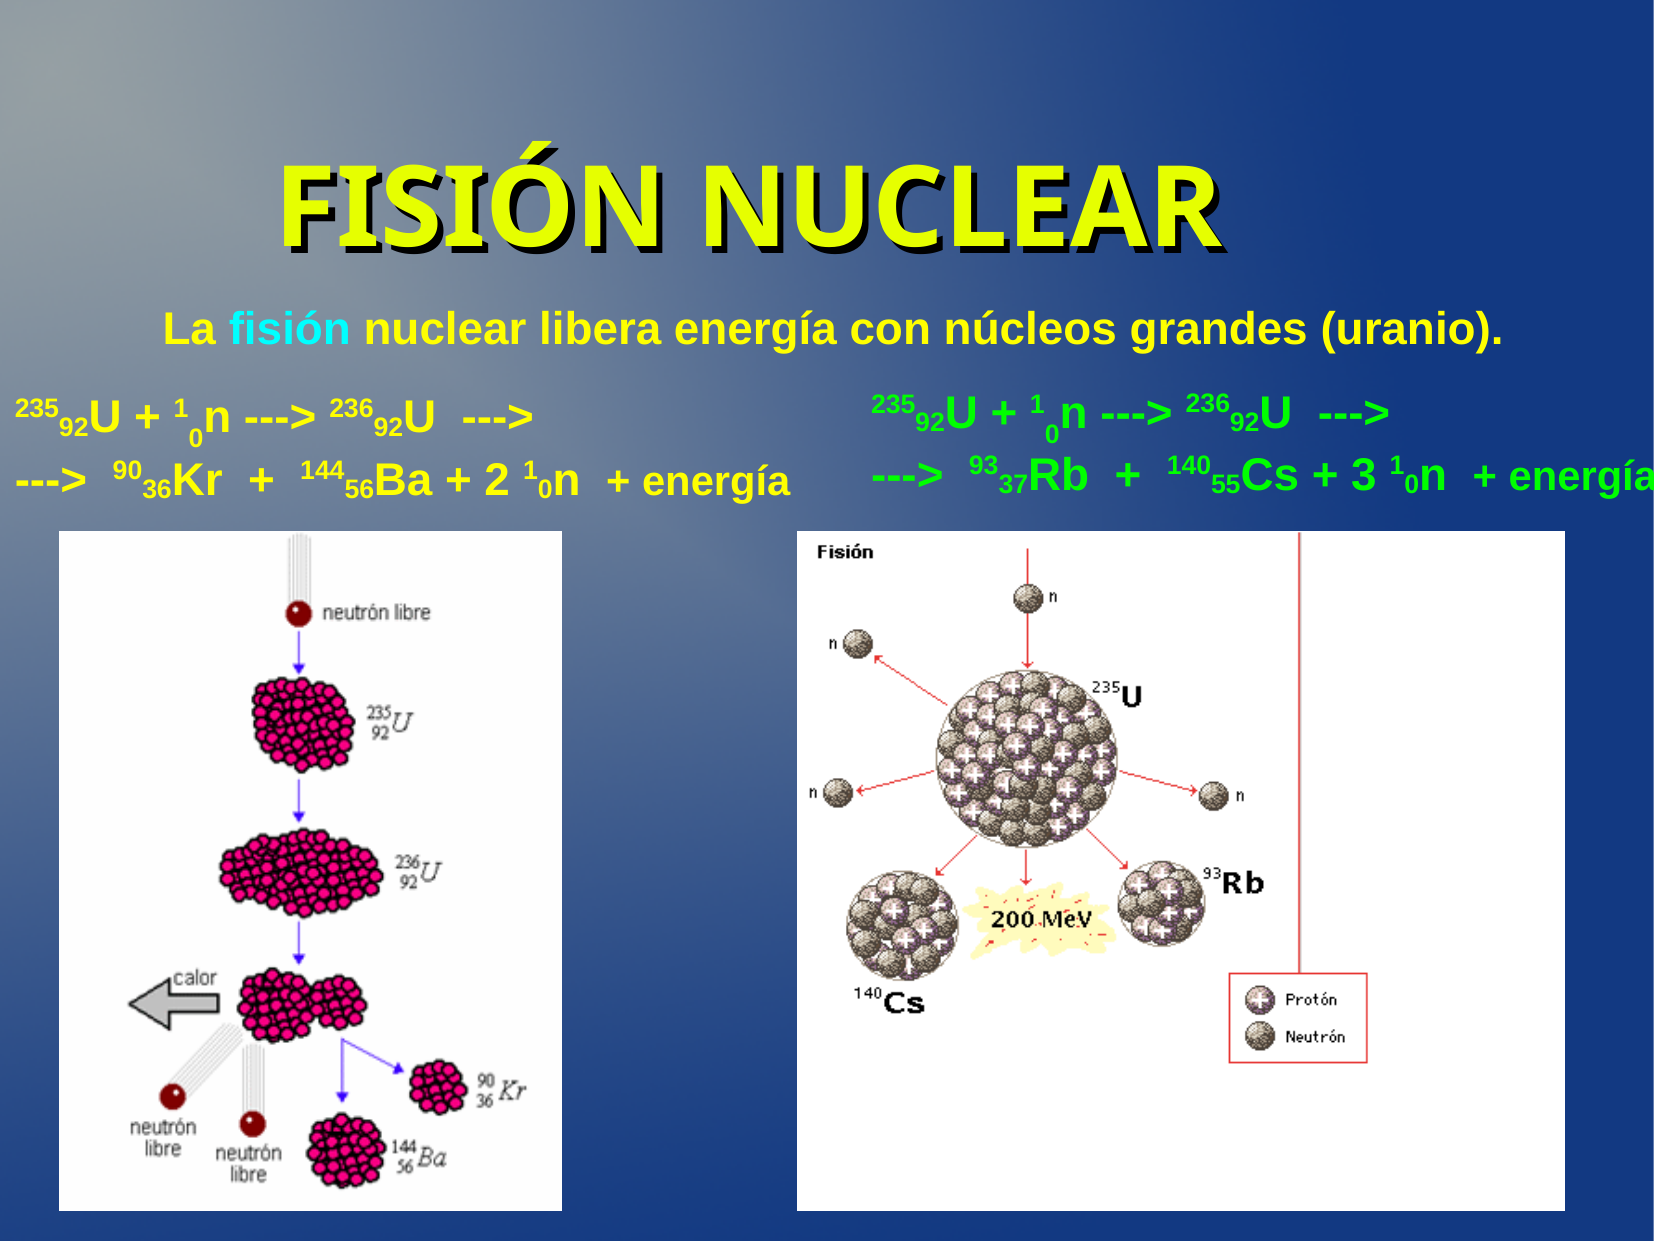

# FISIÓN NUCLEAR
La fisión nuclear libera energía con núcleos grandes (uranio).
23592U + 10n ---> 23692U --->
---> 9337Rb + 14055Cs + 3 10n + energía
23592U + 10n ---> 23692U --->
---> 9036Kr + 14456Ba + 2 10n + energía